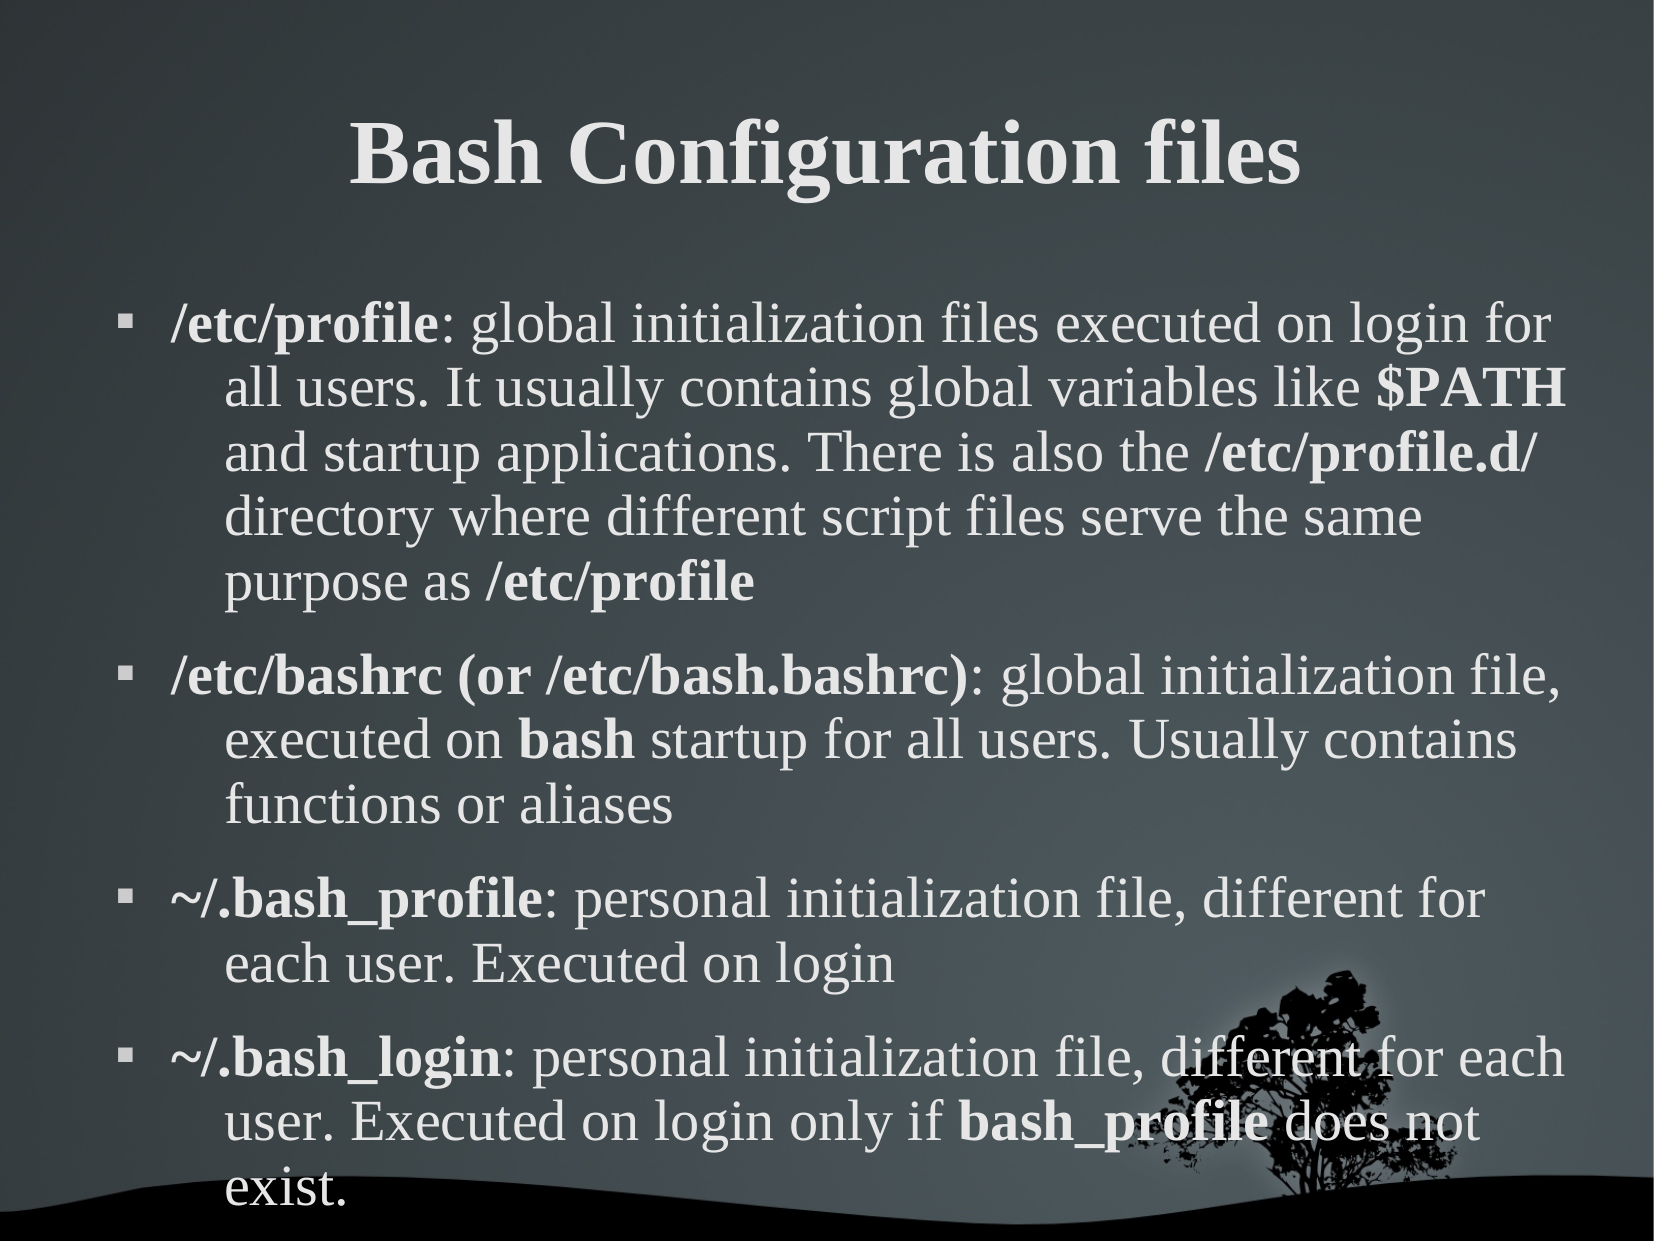

# Bash Configuration files
/etc/profile: global initialization files executed on login for all users. It usually contains global variables like $PATH and startup applications. There is also the /etc/profile.d/ directory where different script files serve the same purpose as /etc/profile
/etc/bashrc (or /etc/bash.bashrc): global initialization file, executed on bash startup for all users. Usually contains functions or aliases
~/.bash_profile: personal initialization file, different for each user. Executed on login
~/.bash_login: personal initialization file, different for each user. Executed on login only if bash_profile does not exist.